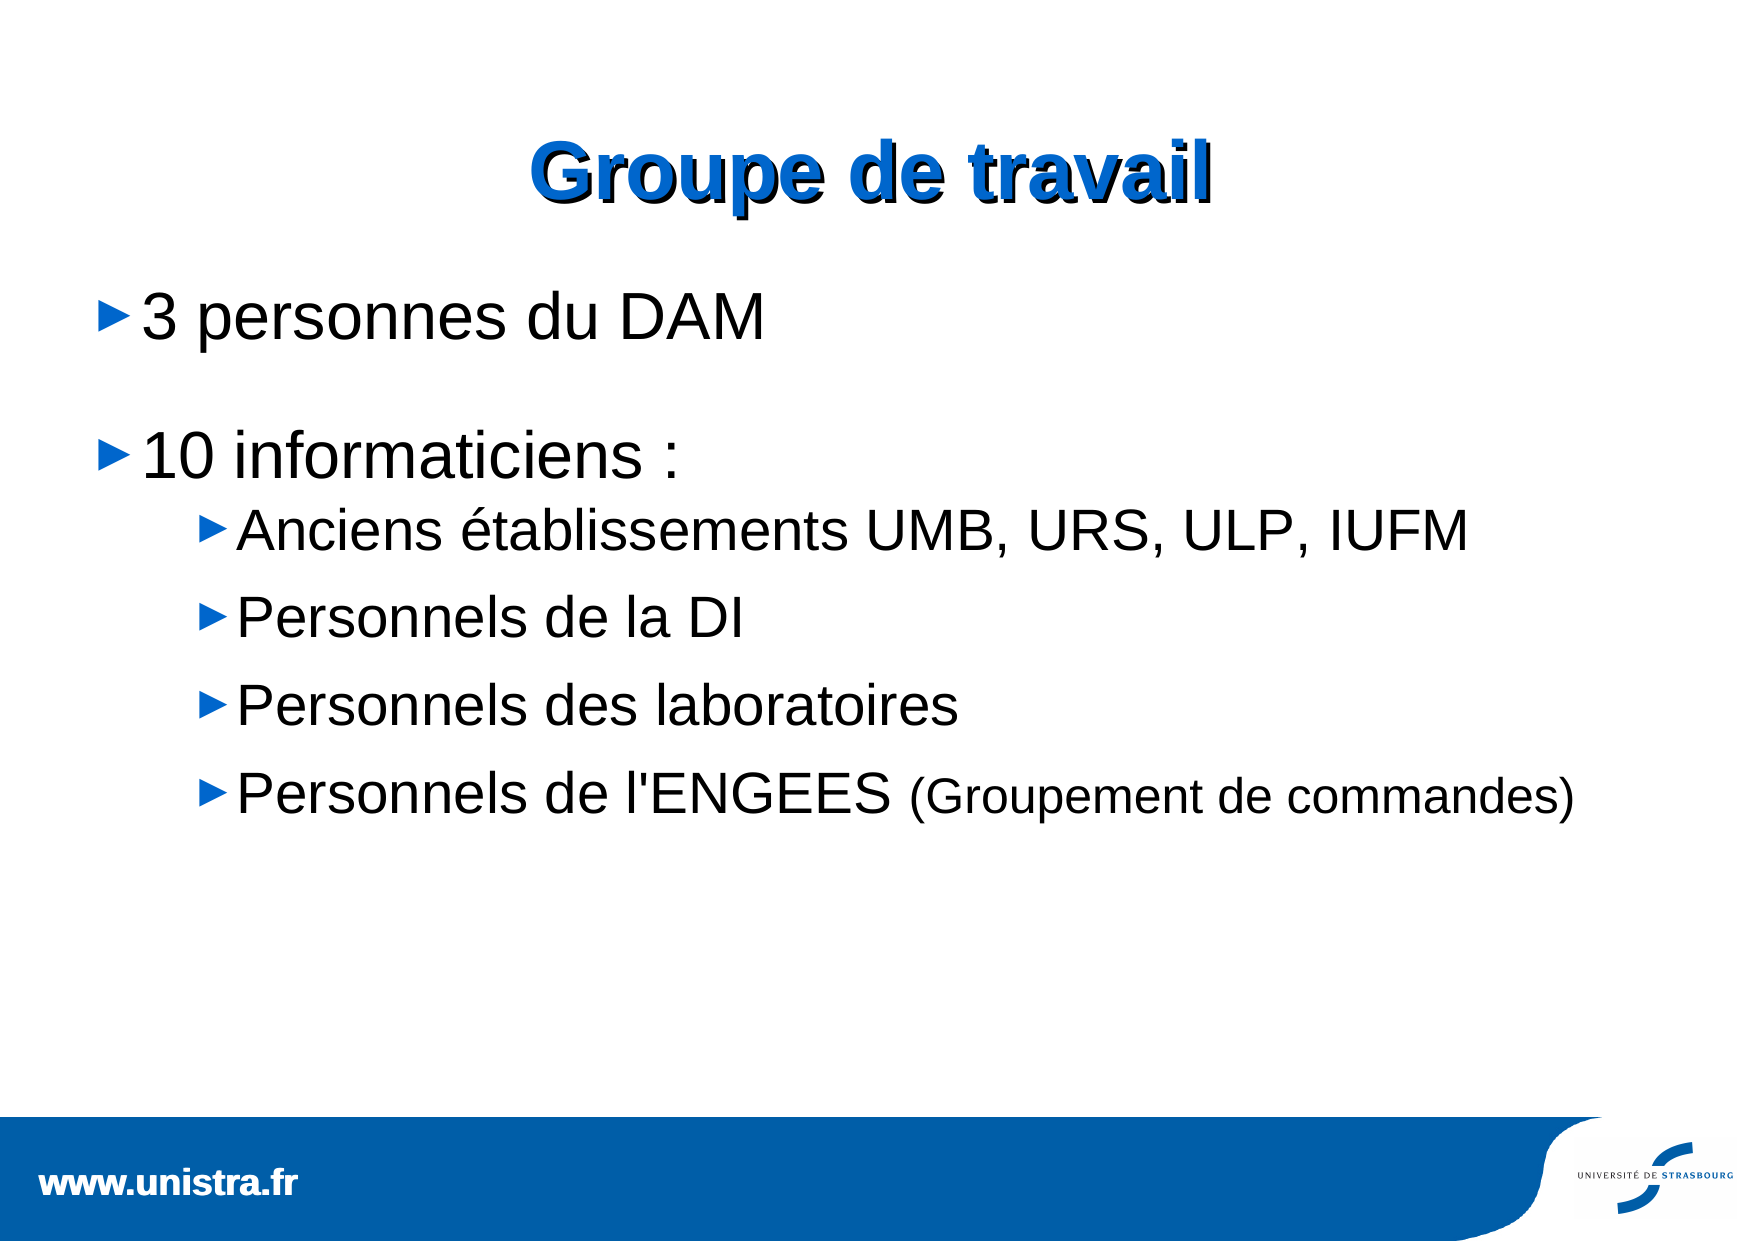

# Groupe de travail
3 personnes du DAM
10 informaticiens :
Anciens établissements UMB, URS, ULP, IUFM
Personnels de la DI
Personnels des laboratoires
Personnels de l'ENGEES (Groupement de commandes)